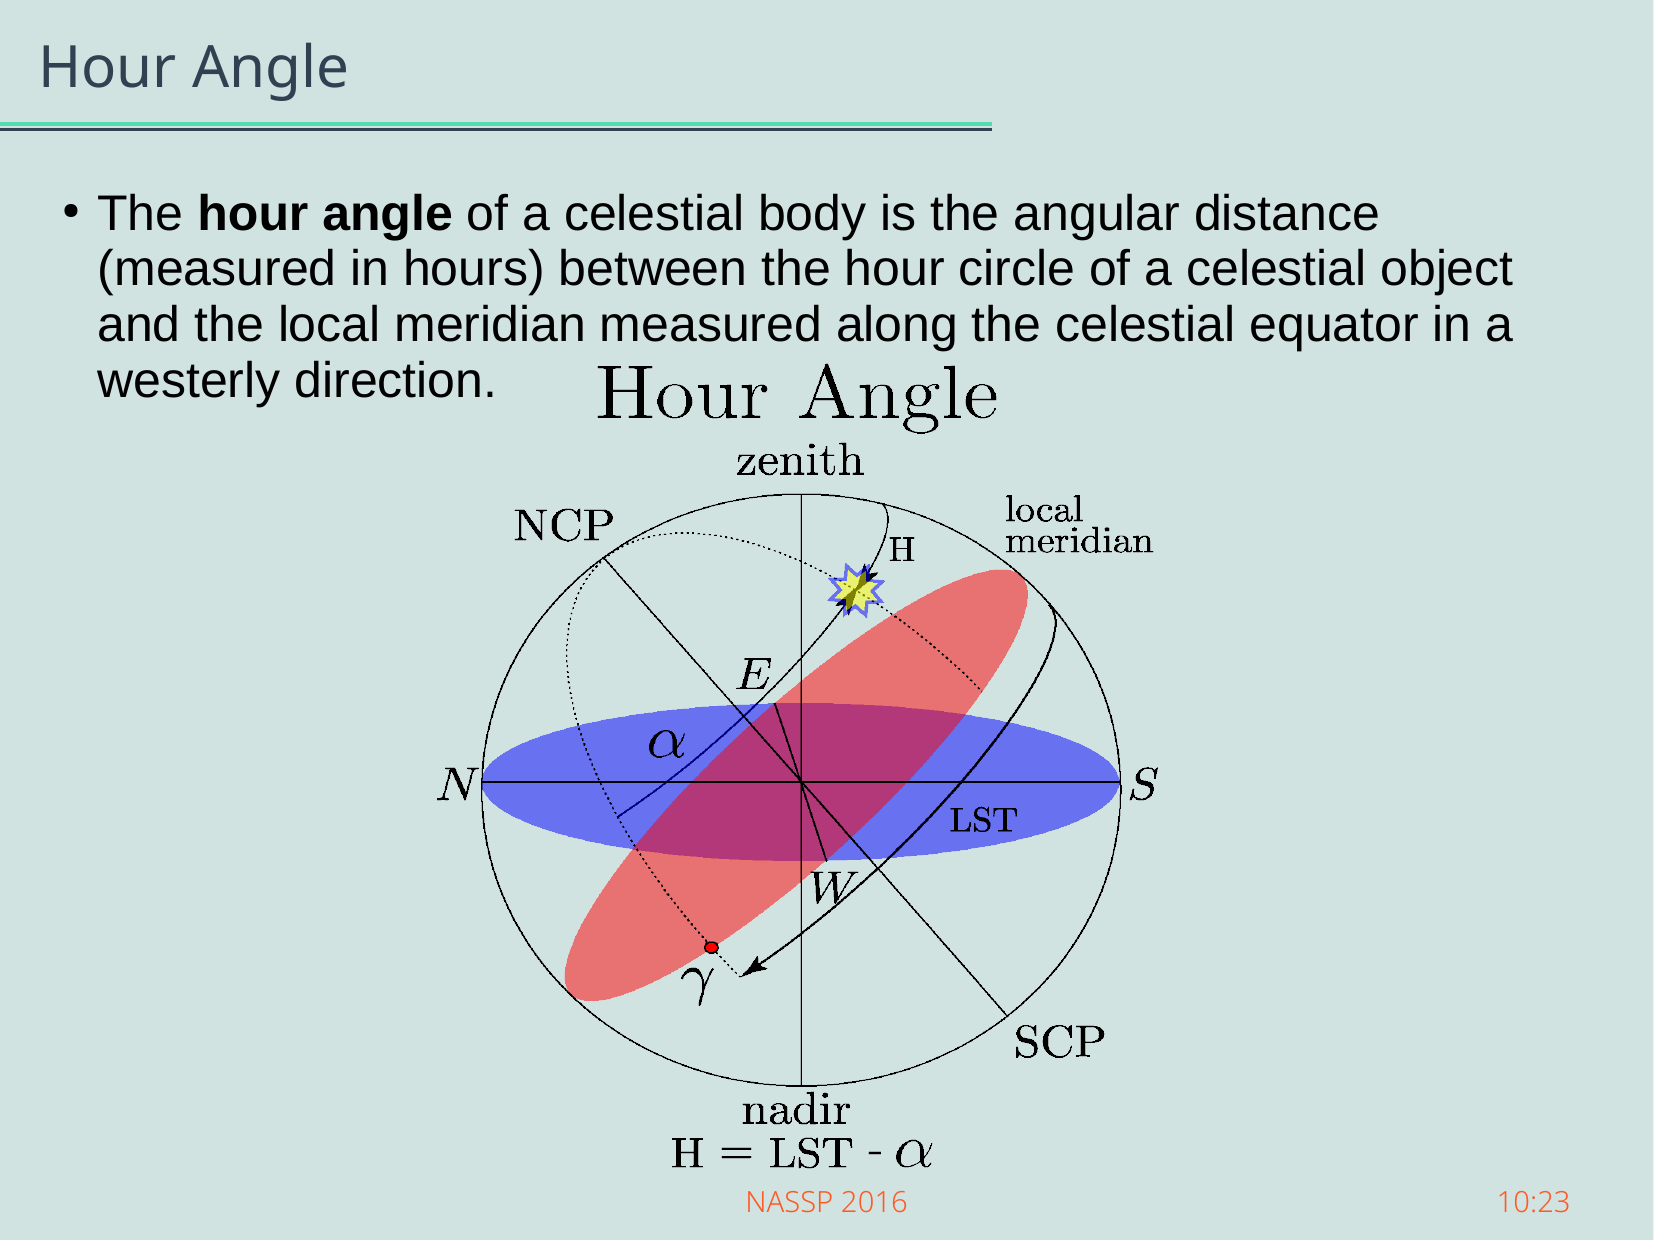

Hour Angle
The hour angle of a celestial body is the angular distance (measured in hours) between the hour circle of a celestial object and the local meridian measured along the celestial equator in a westerly direction.
NASSP 2016
10